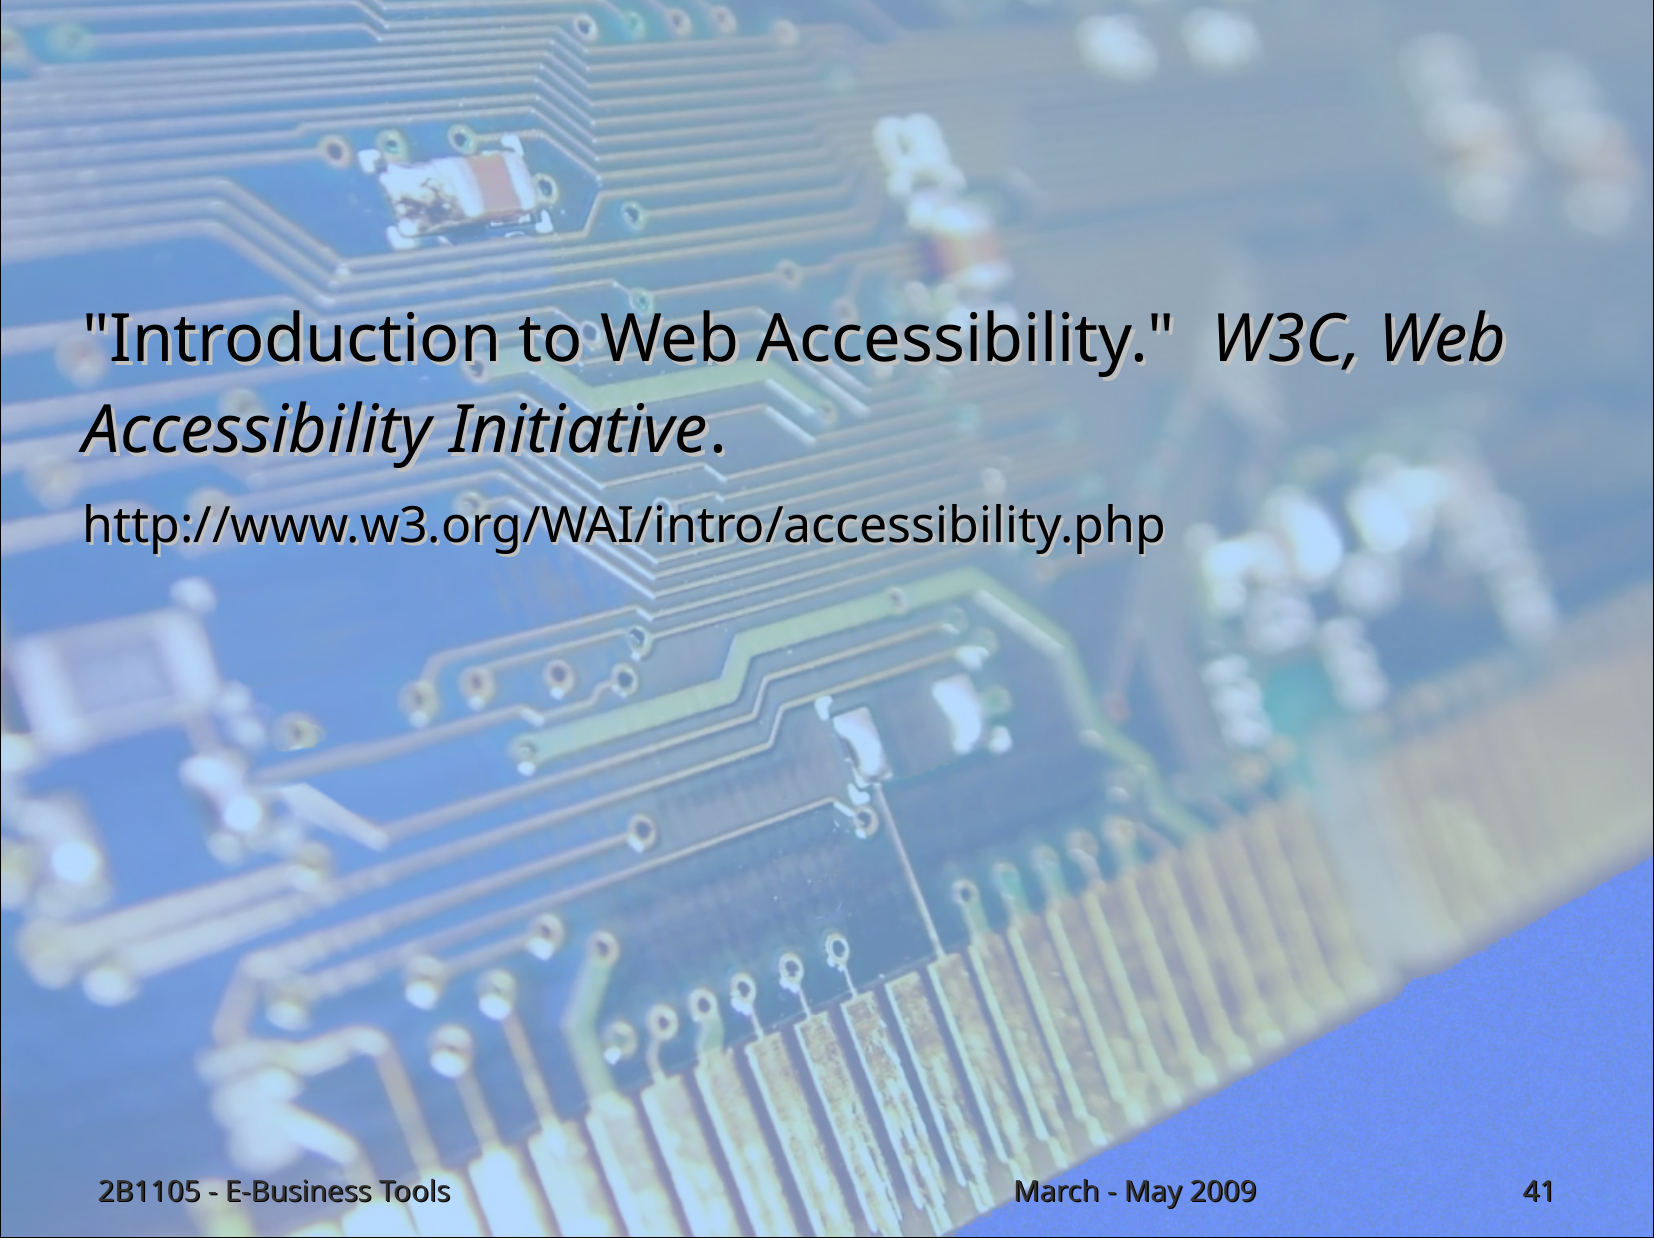

#
"Introduction to Web Accessibility." W3C, Web Accessibility Initiative.
http://www.w3.org/WAI/intro/accessibility.php